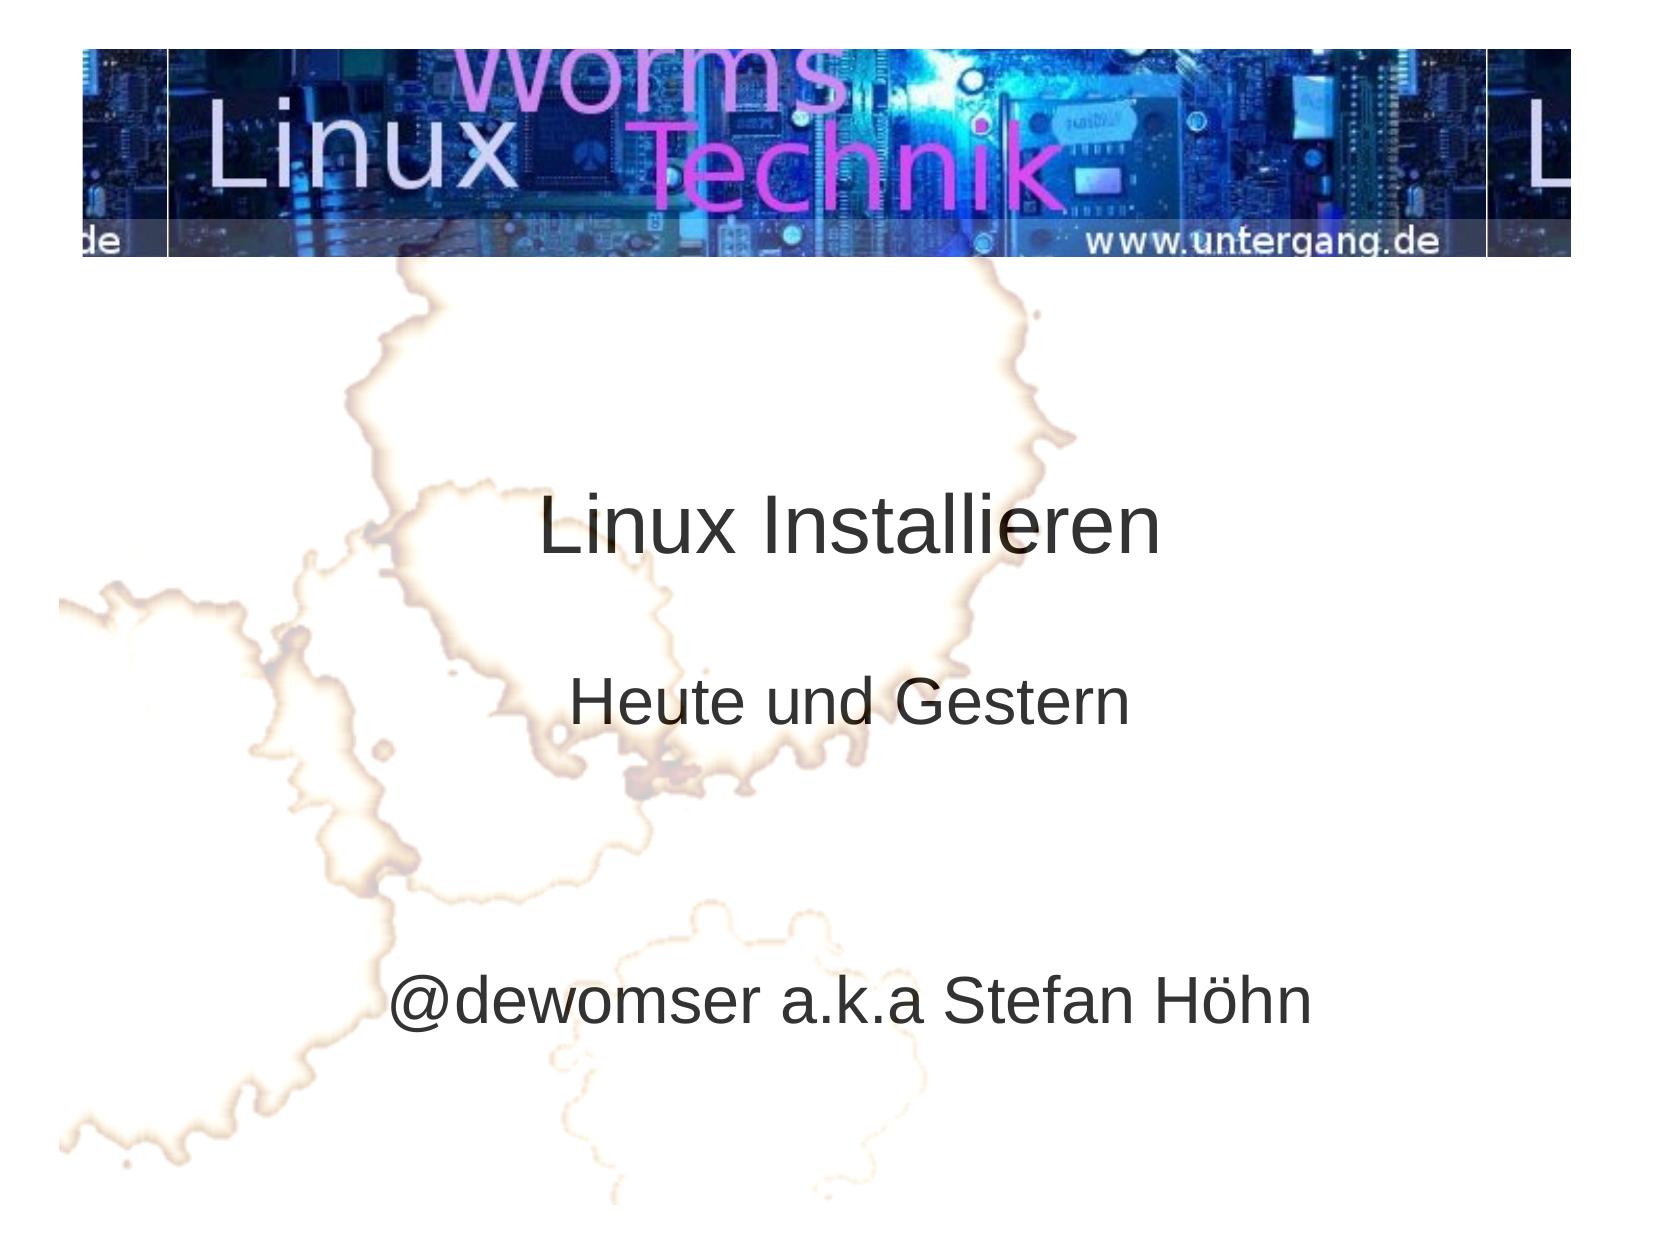

#
Linux Installieren
Heute und Gestern
@dewomser a.k.a Stefan Höhn